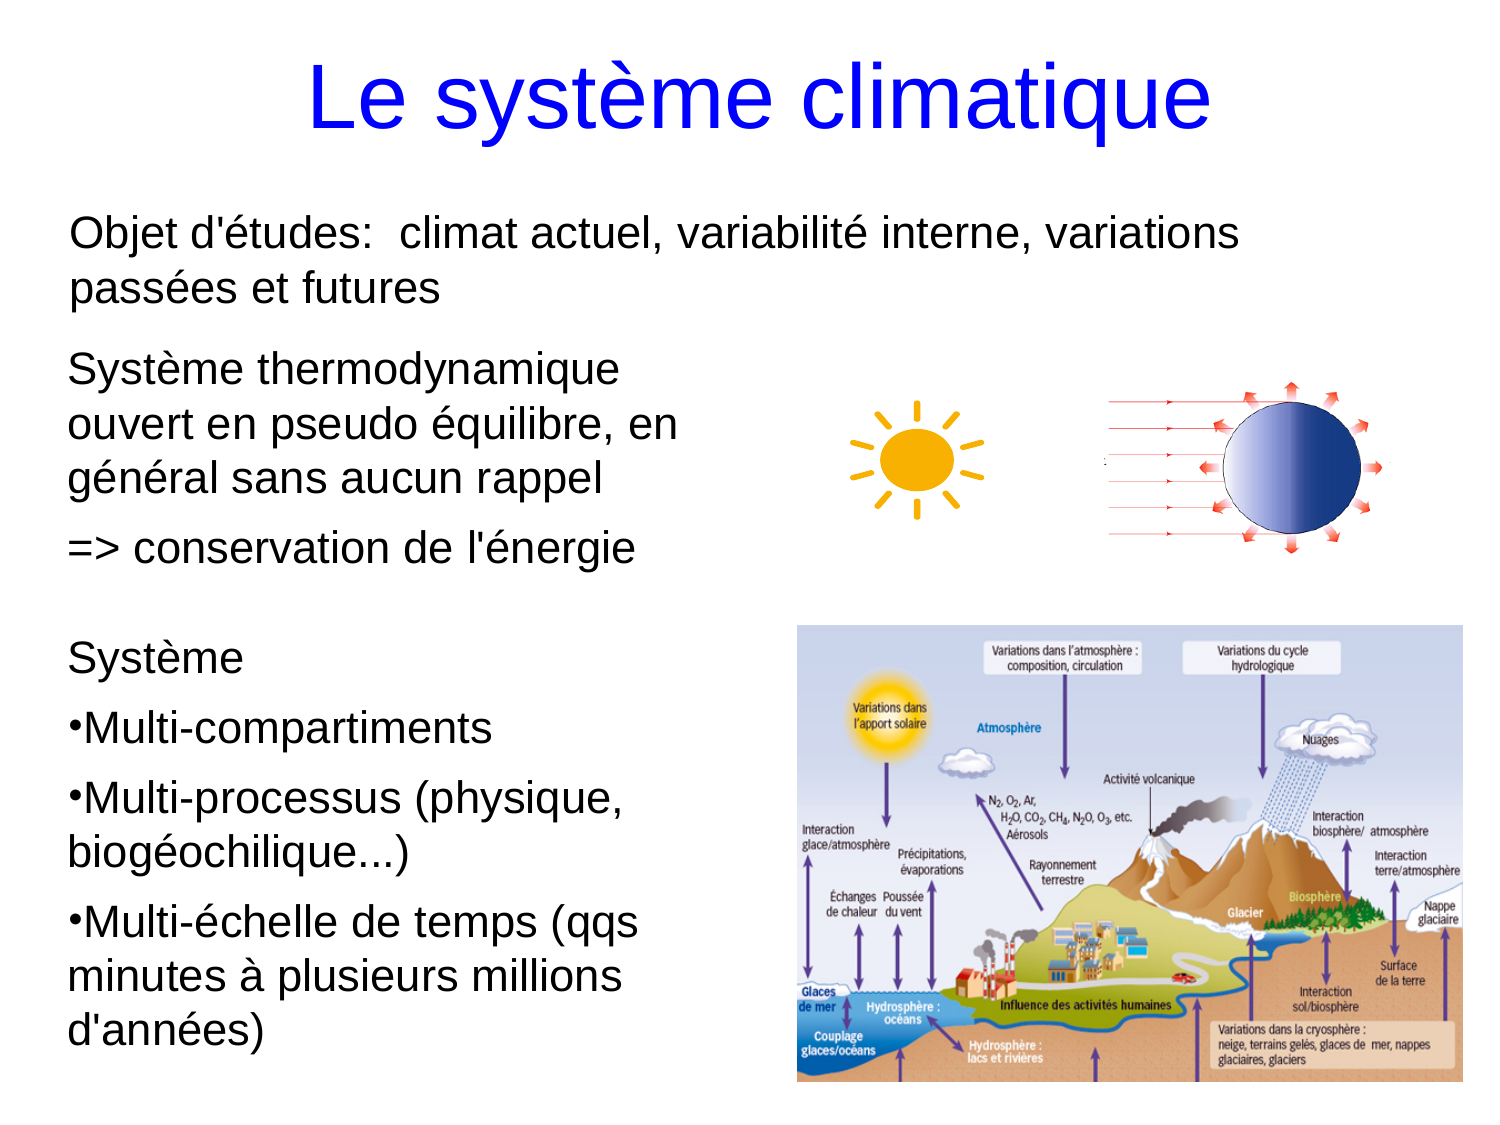

Le système climatique
Objet d'études: climat actuel, variabilité interne, variations passées et futures
Système thermodynamique ouvert en pseudo équilibre, en général sans aucun rappel
=> conservation de l'énergie
Système
Multi-compartiments
Multi-processus (physique, biogéochilique...)
Multi-échelle de temps (qqs minutes à plusieurs millions d'années)